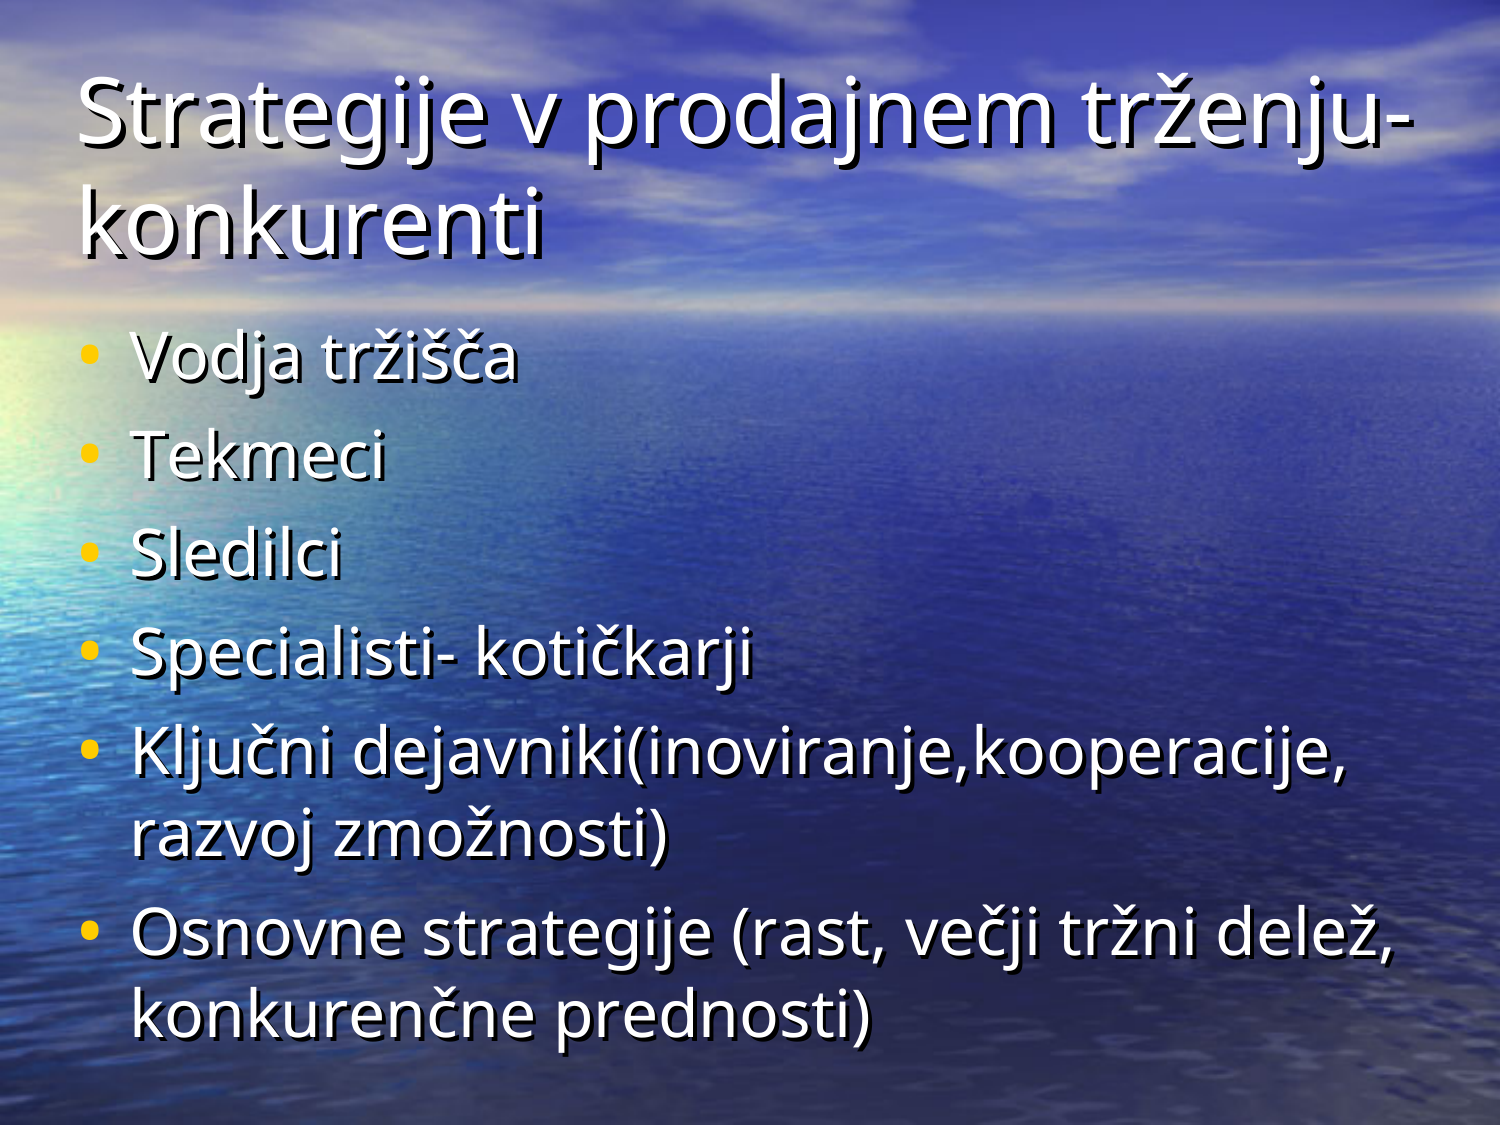

# Strategije v prodajnem trženju- konkurenti
Vodja tržišča
Tekmeci
Sledilci
Specialisti- kotičkarji
Ključni dejavniki(inoviranje,kooperacije, razvoj zmožnosti)
Osnovne strategije (rast, večji tržni delež, konkurenčne prednosti)